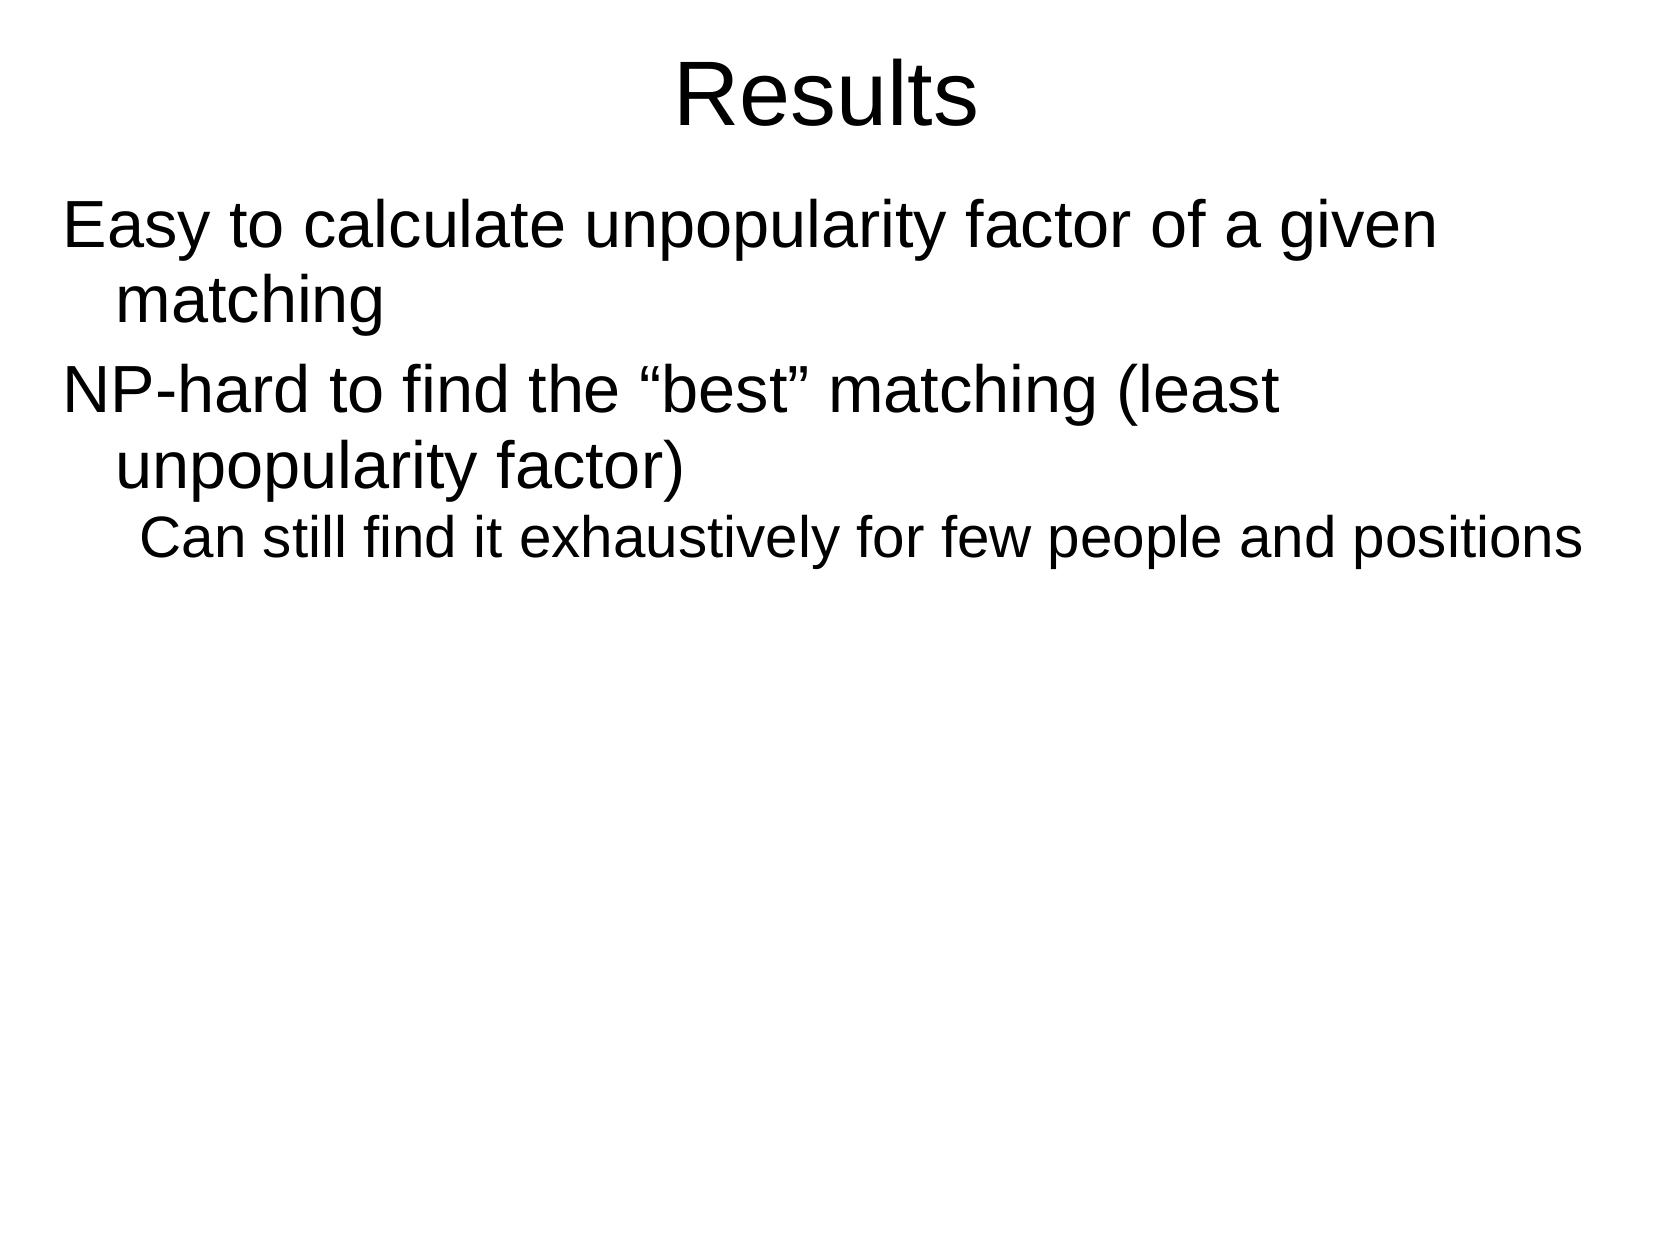

# Results
Easy to calculate unpopularity factor of a given matching
NP-hard to find the “best” matching (least unpopularity factor)‏
Can still find it exhaustively for few people and positions